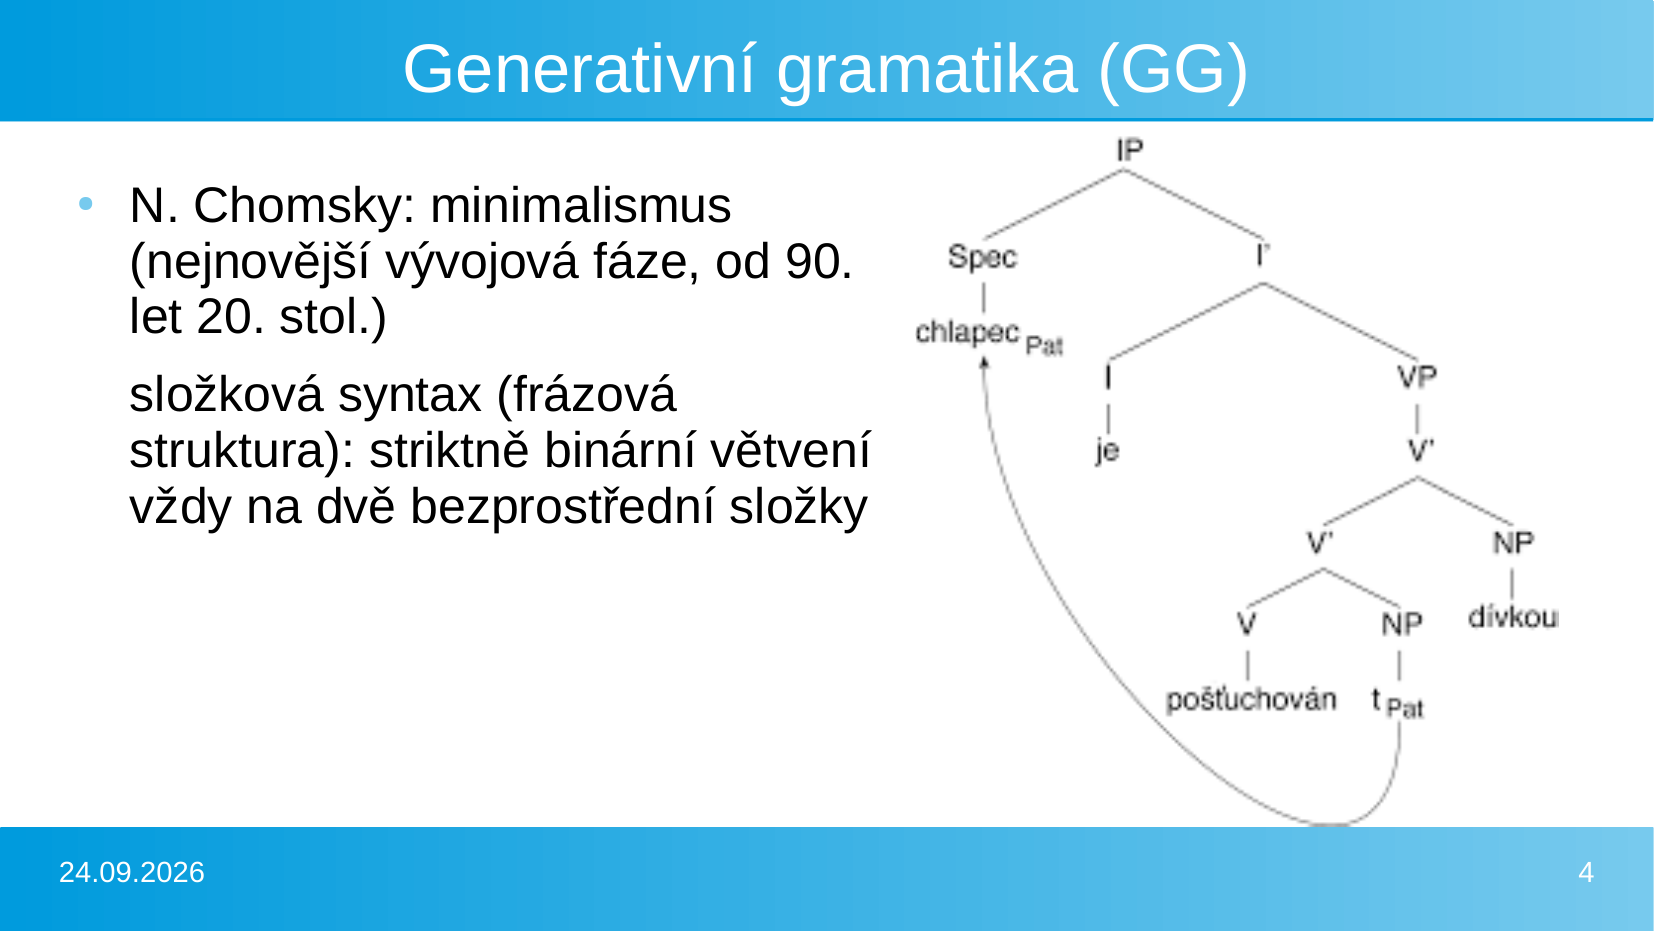

# Generativní gramatika (GG)
N. Chomsky: minimalismus (nejnovější vývojová fáze, od 90. let 20. stol.)
složková syntax (frázová struktura): striktně binární větvení vždy na dvě bezprostřední složky
4